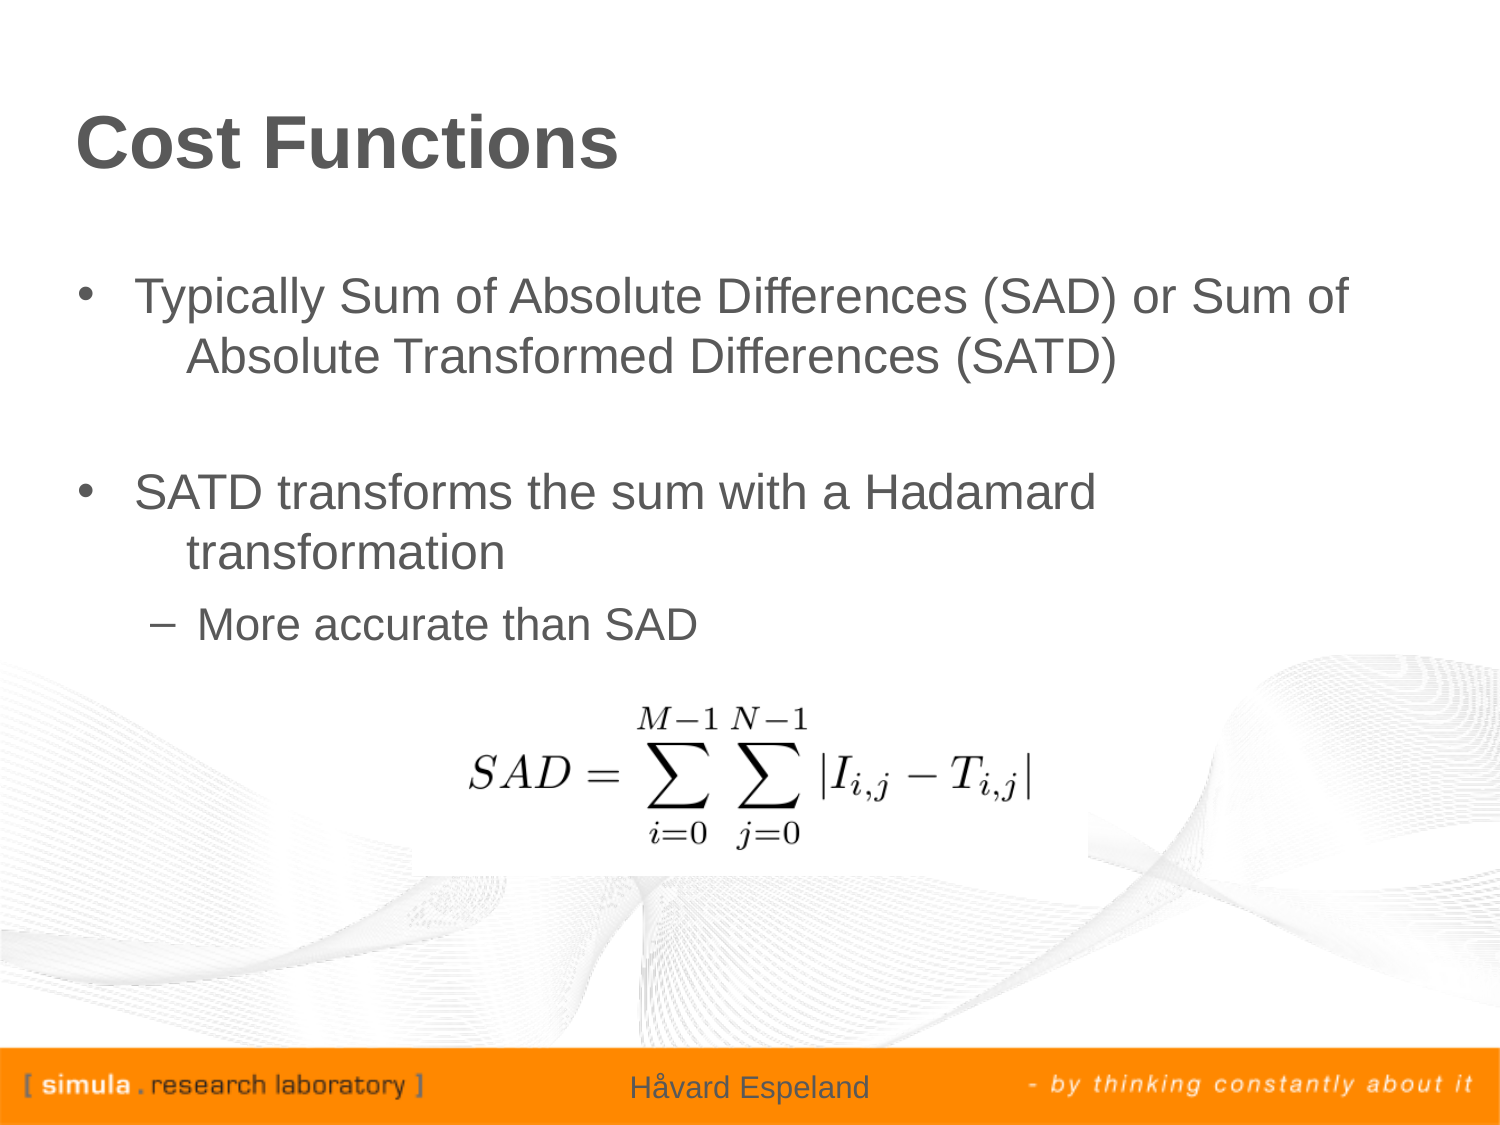

# Cost Functions
Typically Sum of Absolute Differences (SAD) or Sum of Absolute Transformed Differences (SATD)
SATD transforms the sum with a Hadamard transformation
More accurate than SAD